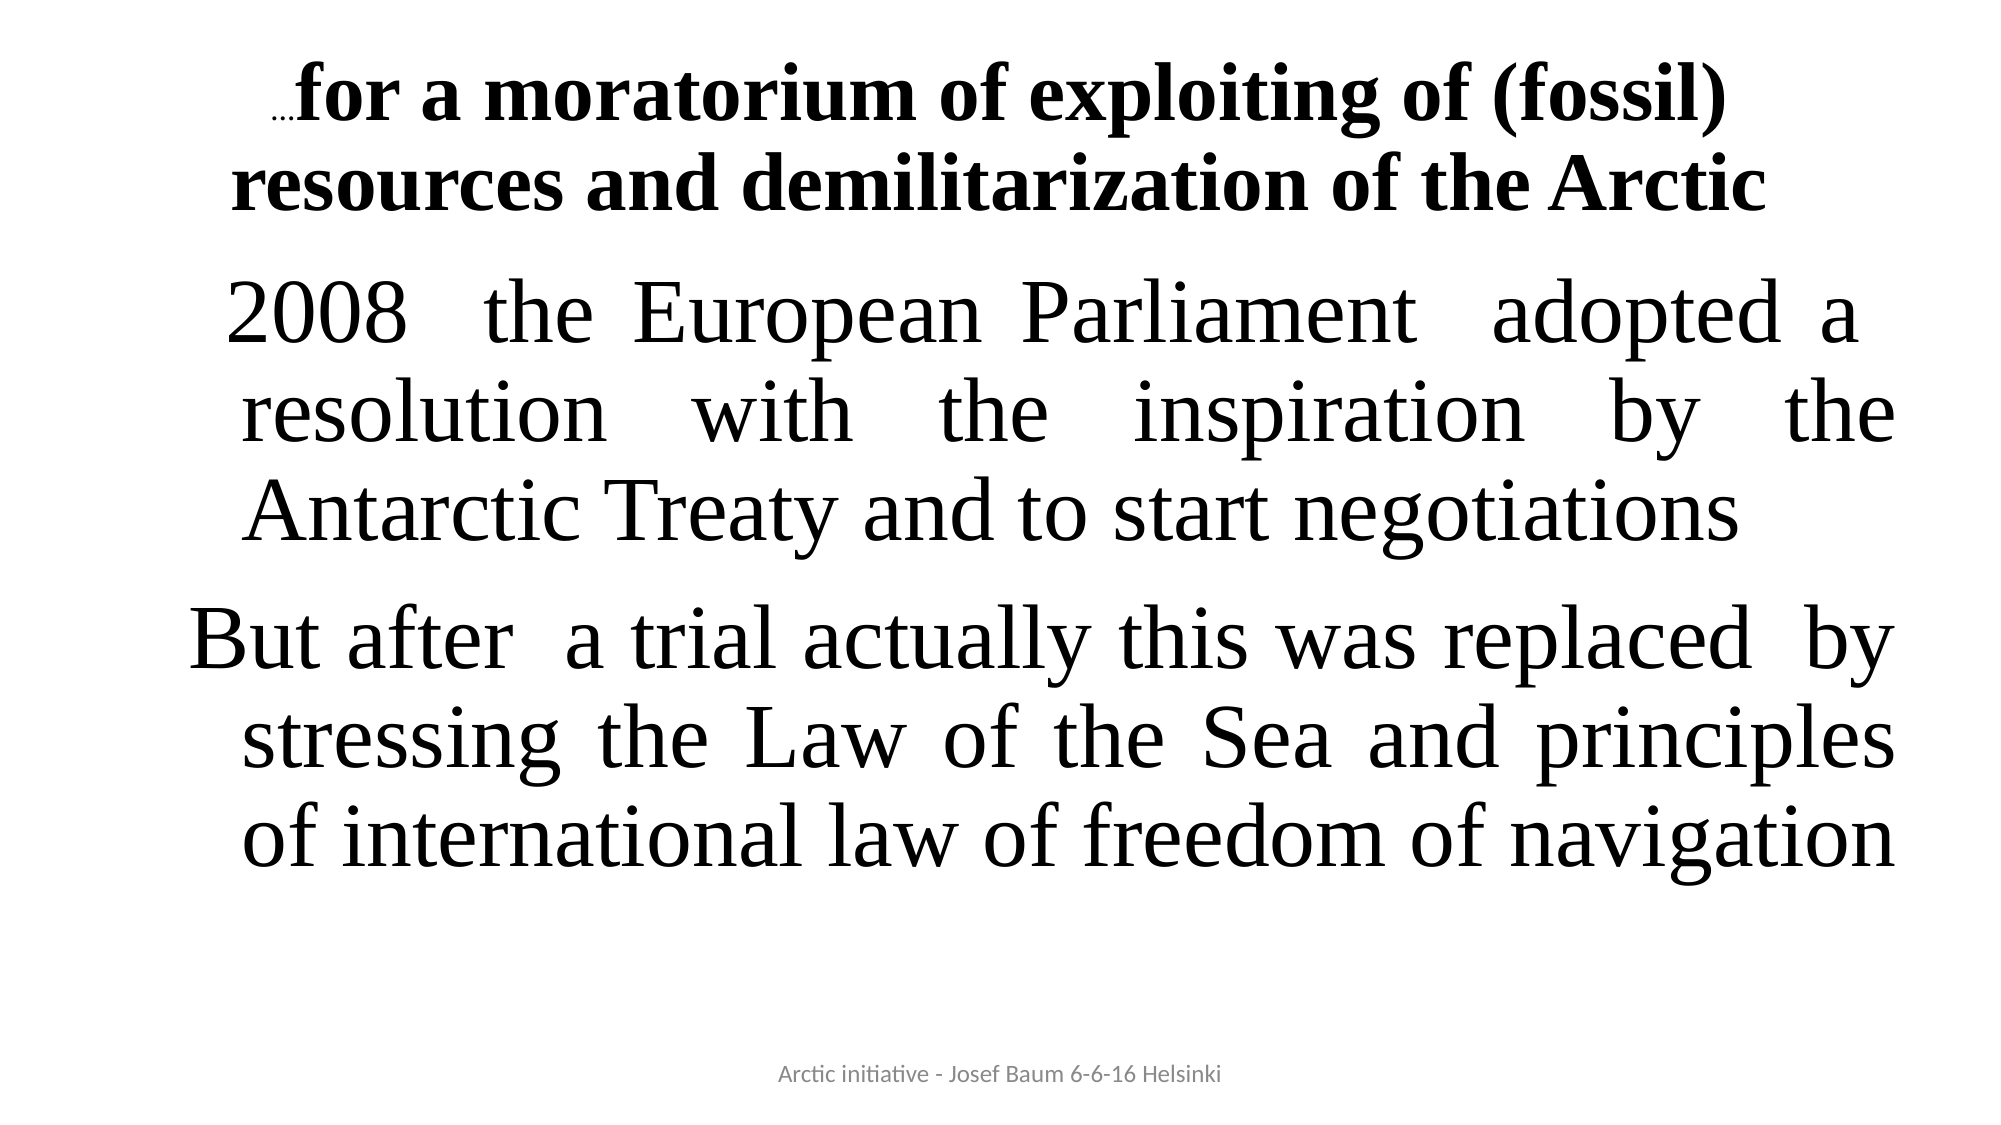

# …for a moratorium of exploiting of (fossil) resources and demilitarization of the Arctic
 2008 the European Parliament adopted a resolution with the inspiration by the Antarctic Treaty and to start negotiations
But after a trial actually this was replaced by stressing the Law of the Sea and principles of international law of freedom of navigation
Arctic initiative - Josef Baum 6-6-16 Helsinki